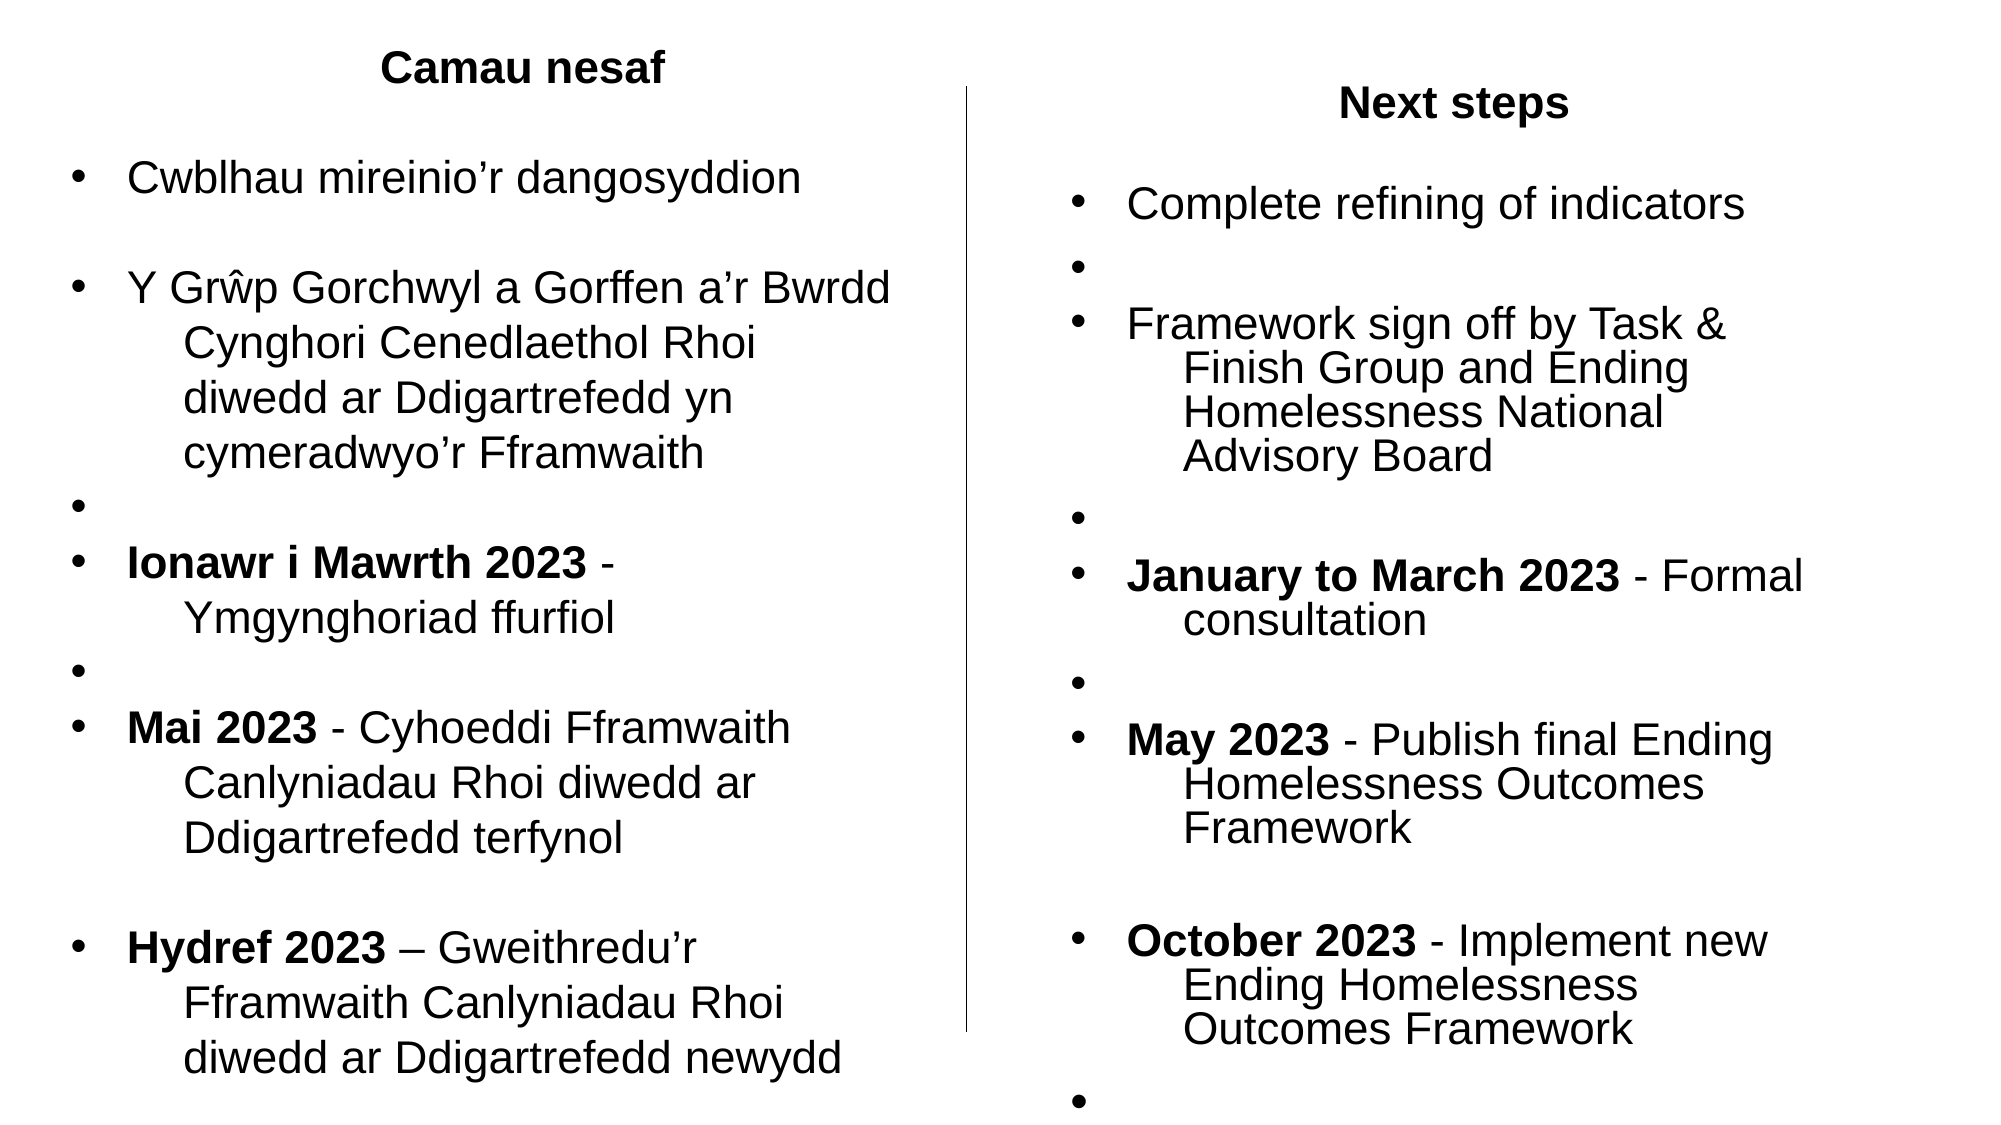

Camau nesaf
Cwblhau mireinio’r dangosyddion
Y Grŵp Gorchwyl a Gorffen a’r Bwrdd Cynghori Cenedlaethol Rhoi diwedd ar Ddigartrefedd yn cymeradwyo’r Fframwaith
Ionawr i Mawrth 2023 - Ymgynghoriad ffurfiol
Mai 2023 - Cyhoeddi Fframwaith Canlyniadau Rhoi diwedd ar Ddigartrefedd terfynol
Hydref 2023 – Gweithredu’r Fframwaith Canlyniadau Rhoi diwedd ar Ddigartrefedd newydd
Next steps
Complete refining of indicators
Framework sign off by Task & Finish Group and Ending Homelessness National Advisory Board
January to March 2023 - Formal consultation
May 2023 - Publish final Ending Homelessness Outcomes Framework
October 2023 - Implement new Ending Homelessness Outcomes Framework